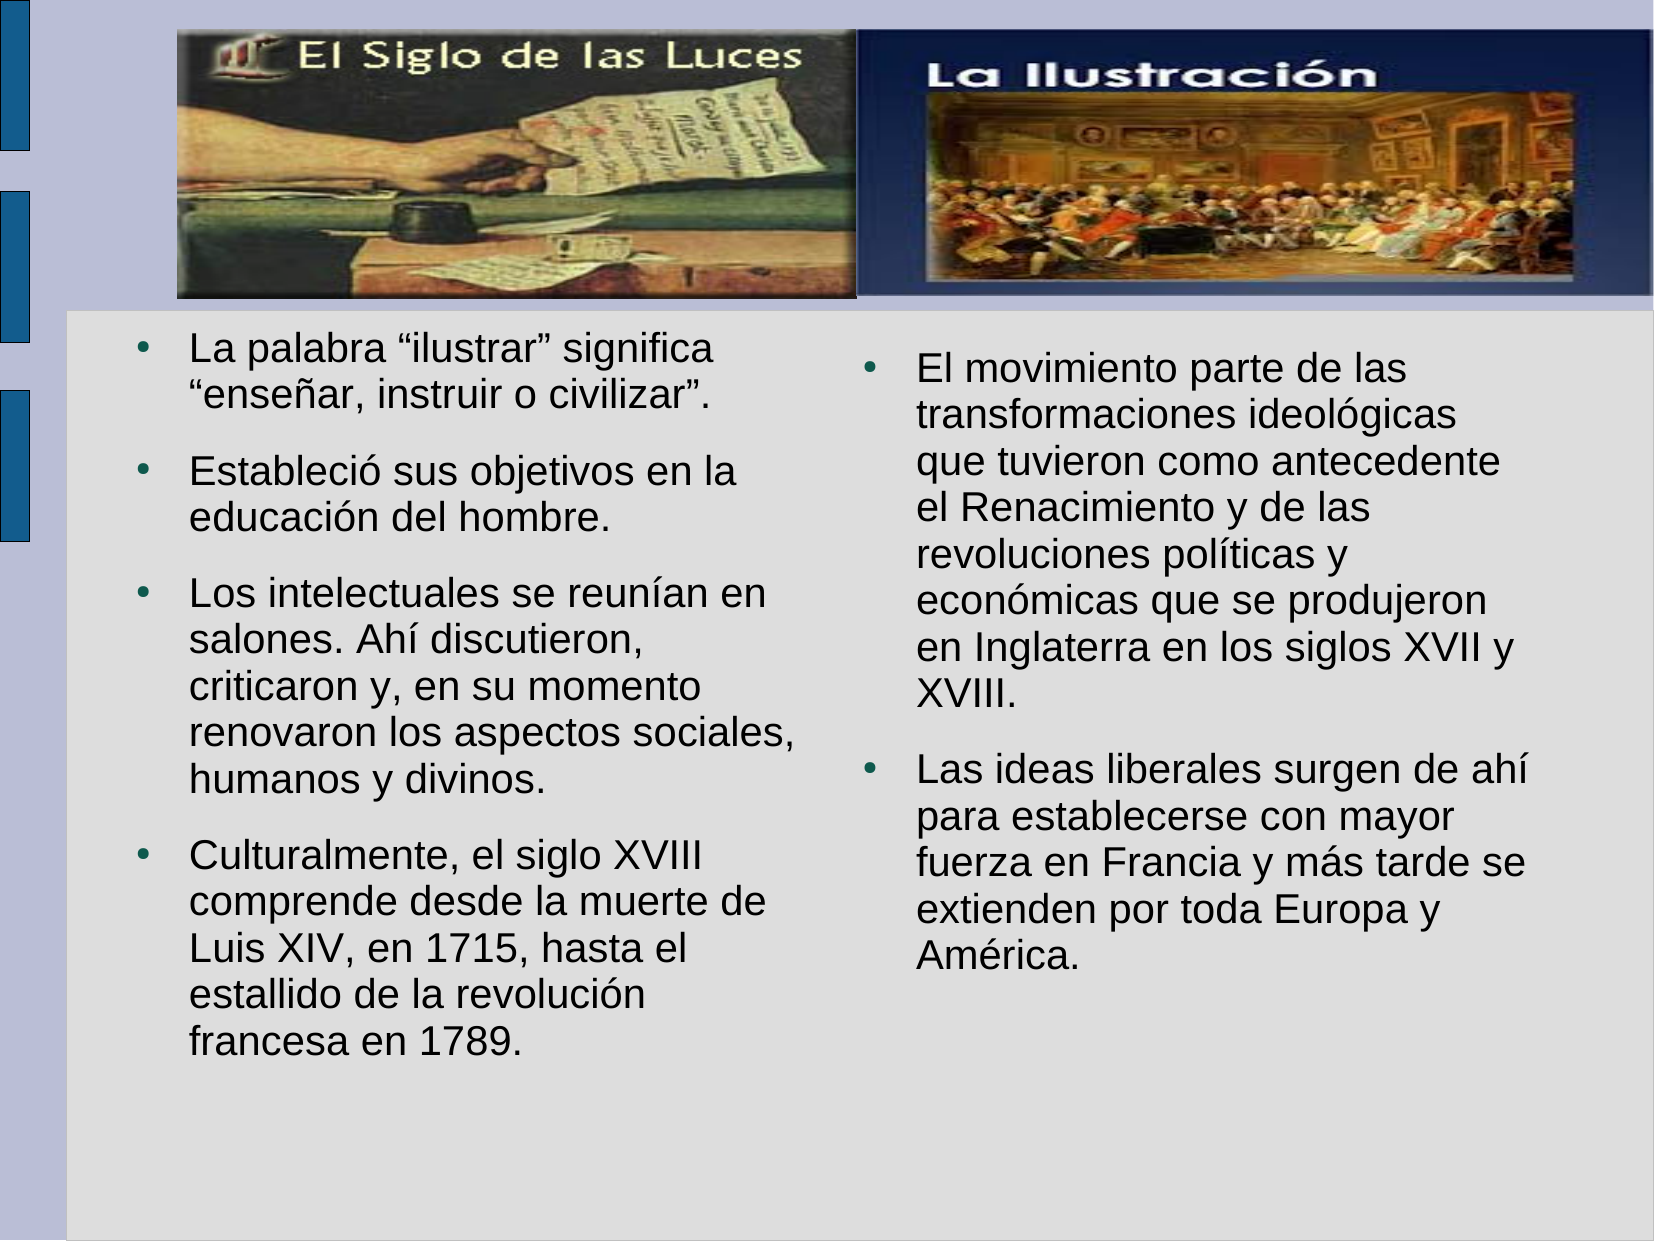

#
La palabra “ilustrar” significa “enseñar, instruir o civilizar”.
Estableció sus objetivos en la educación del hombre.
Los intelectuales se reunían en salones. Ahí discutieron, criticaron y, en su momento renovaron los aspectos sociales, humanos y divinos.
Culturalmente, el siglo XVIII comprende desde la muerte de Luis XIV, en 1715, hasta el estallido de la revolución francesa en 1789.
El movimiento parte de las transformaciones ideológicas que tuvieron como antecedente el Renacimiento y de las revoluciones políticas y económicas que se produjeron en Inglaterra en los siglos XVII y XVIII.
Las ideas liberales surgen de ahí para establecerse con mayor fuerza en Francia y más tarde se extienden por toda Europa y América.